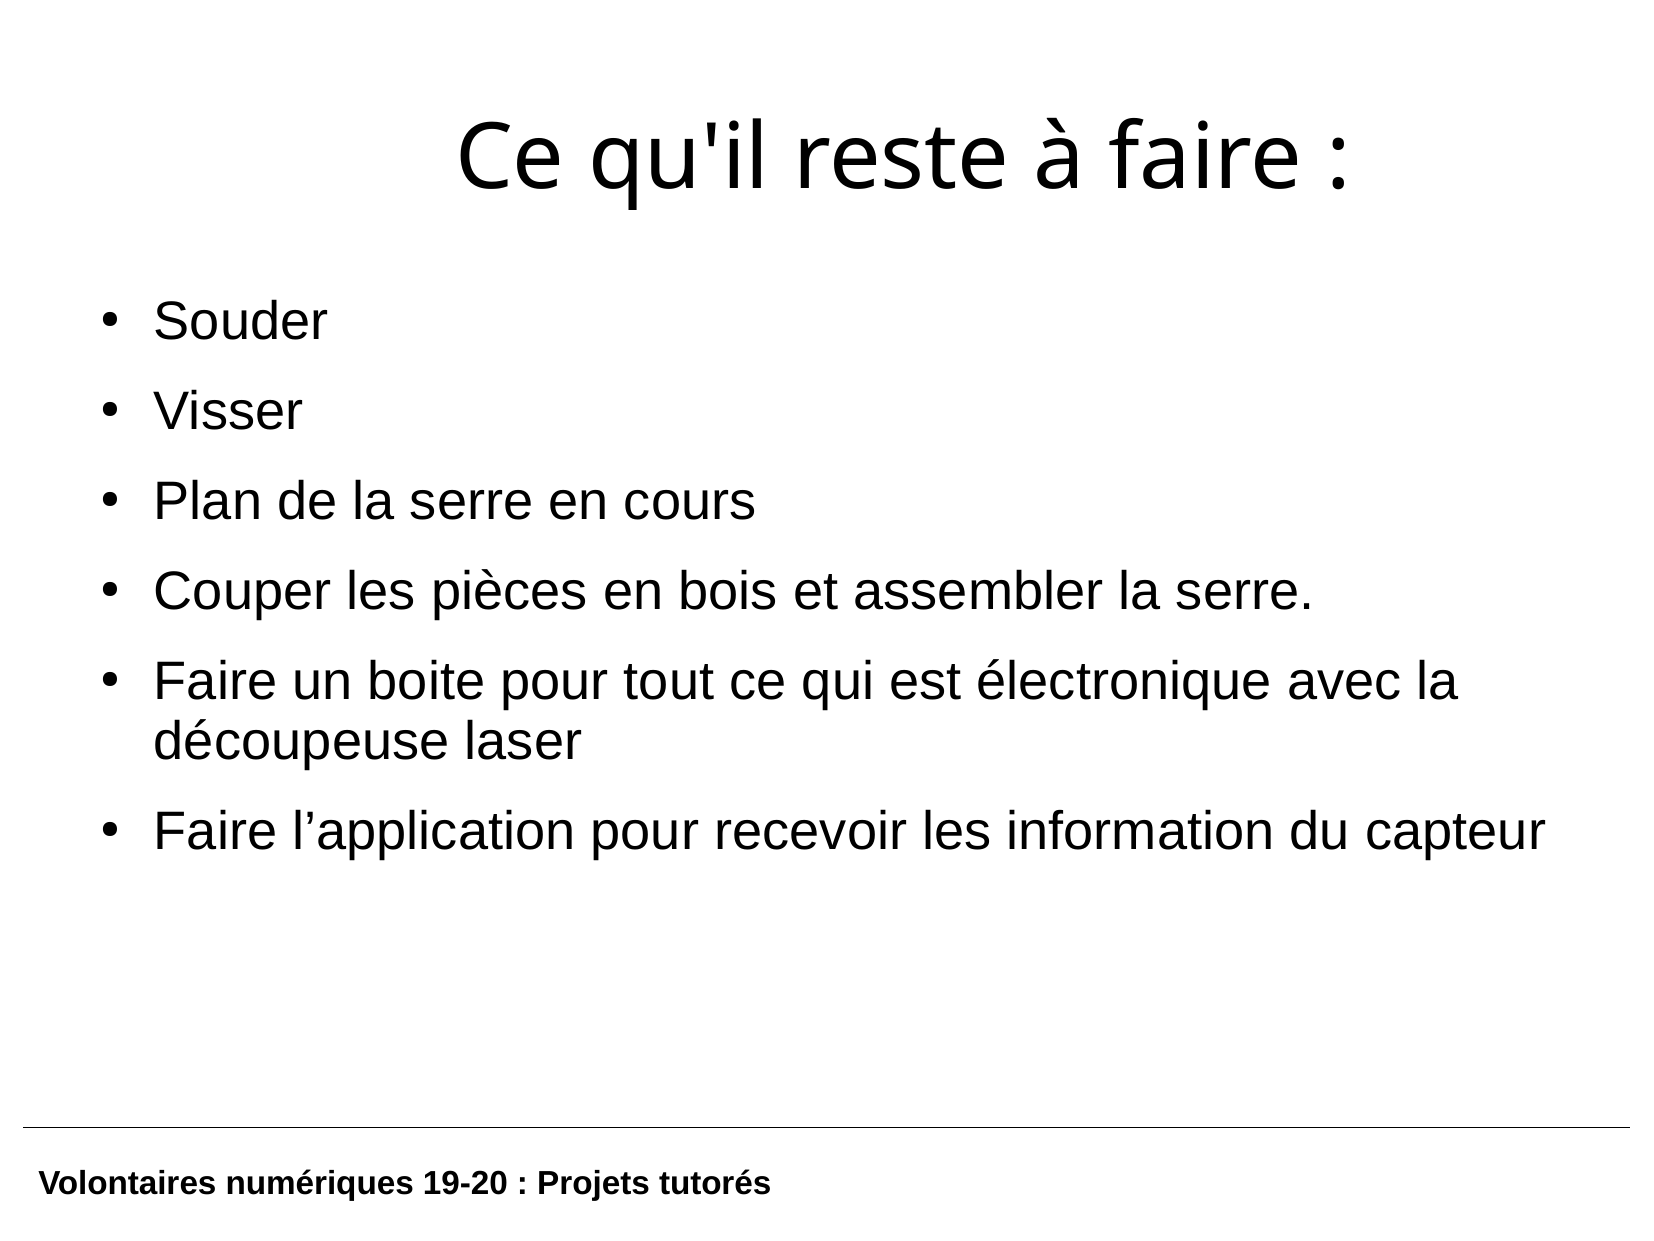

# Ce qu'il reste à faire :
Souder
Visser
Plan de la serre en cours
Couper les pièces en bois et assembler la serre.
Faire un boite pour tout ce qui est électronique avec la découpeuse laser
Faire l’application pour recevoir les information du capteur
Volontaires numériques 19-20 : Projets tutorés